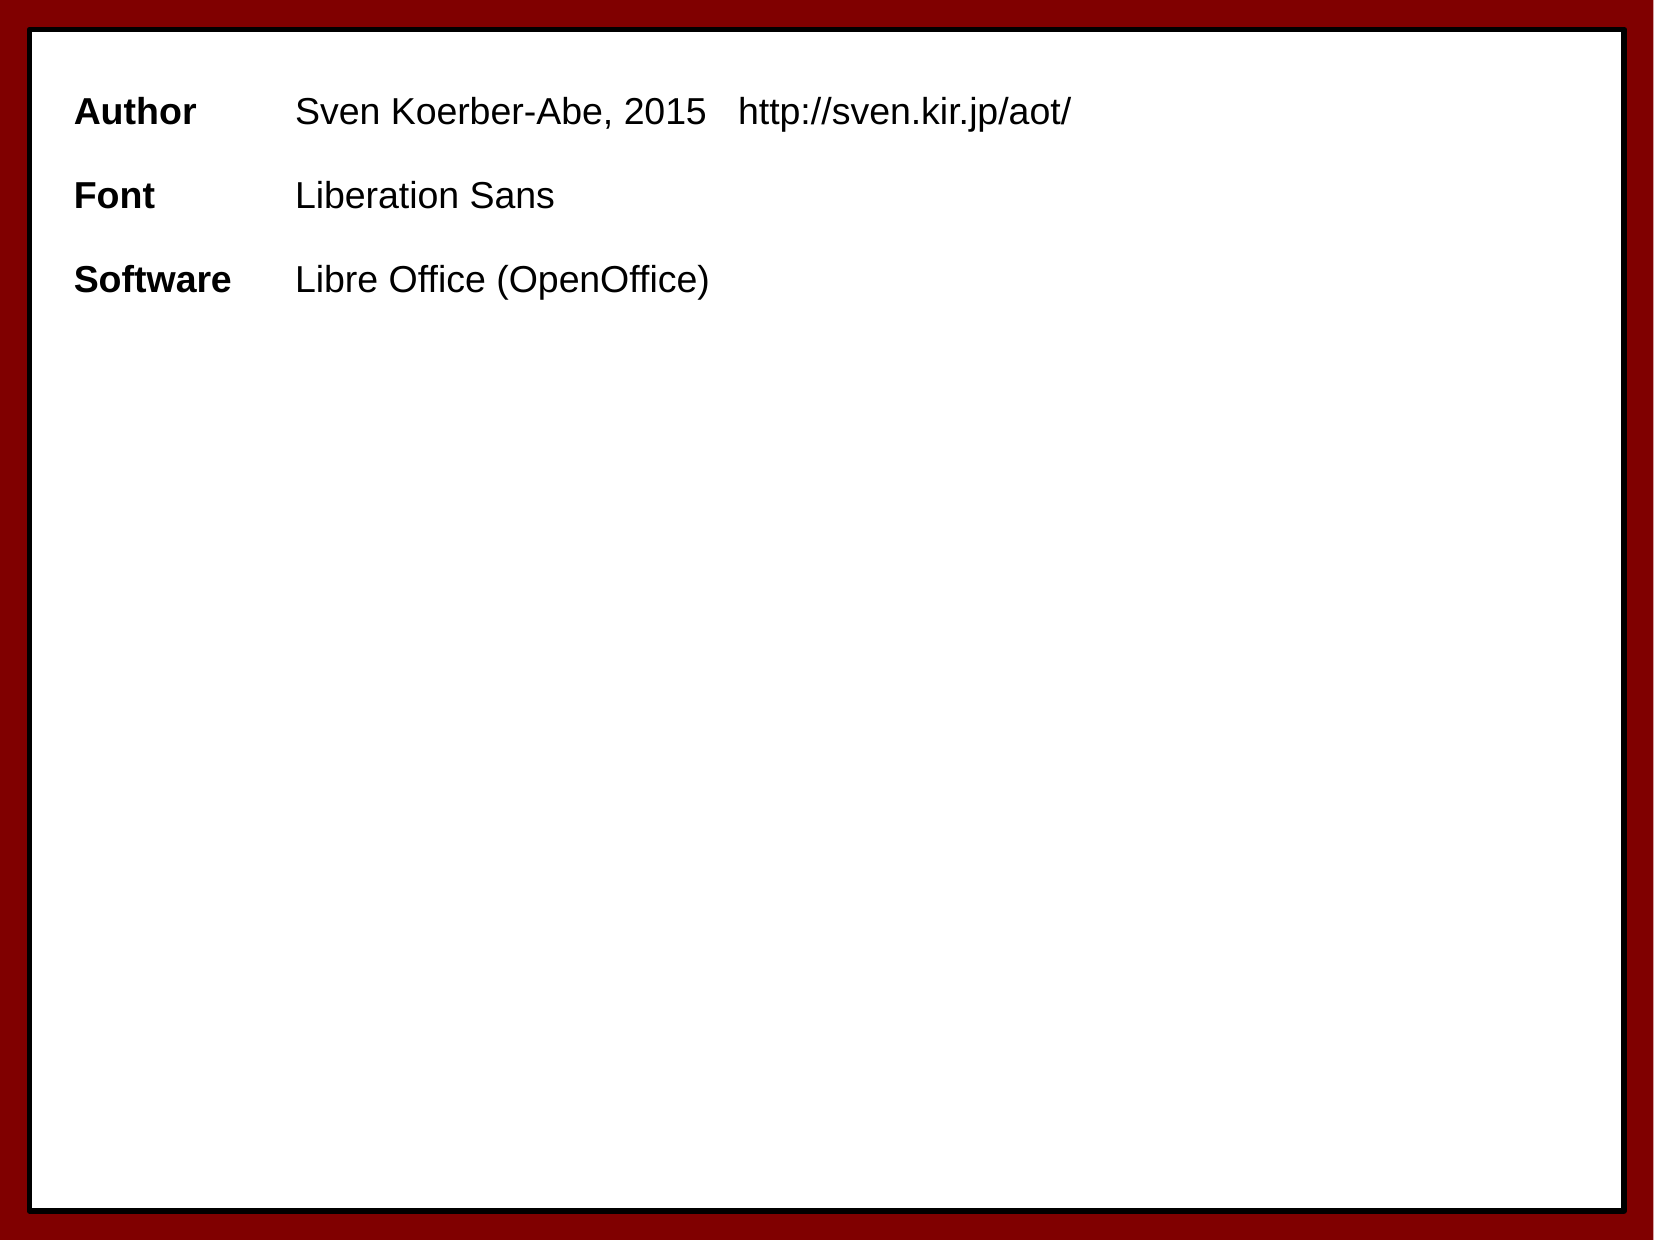

Author		Sven Koerber-Abe, 2015	http://sven.kir.jp/aot/
Font		Liberation Sans
Software	Libre Office (OpenOffice)